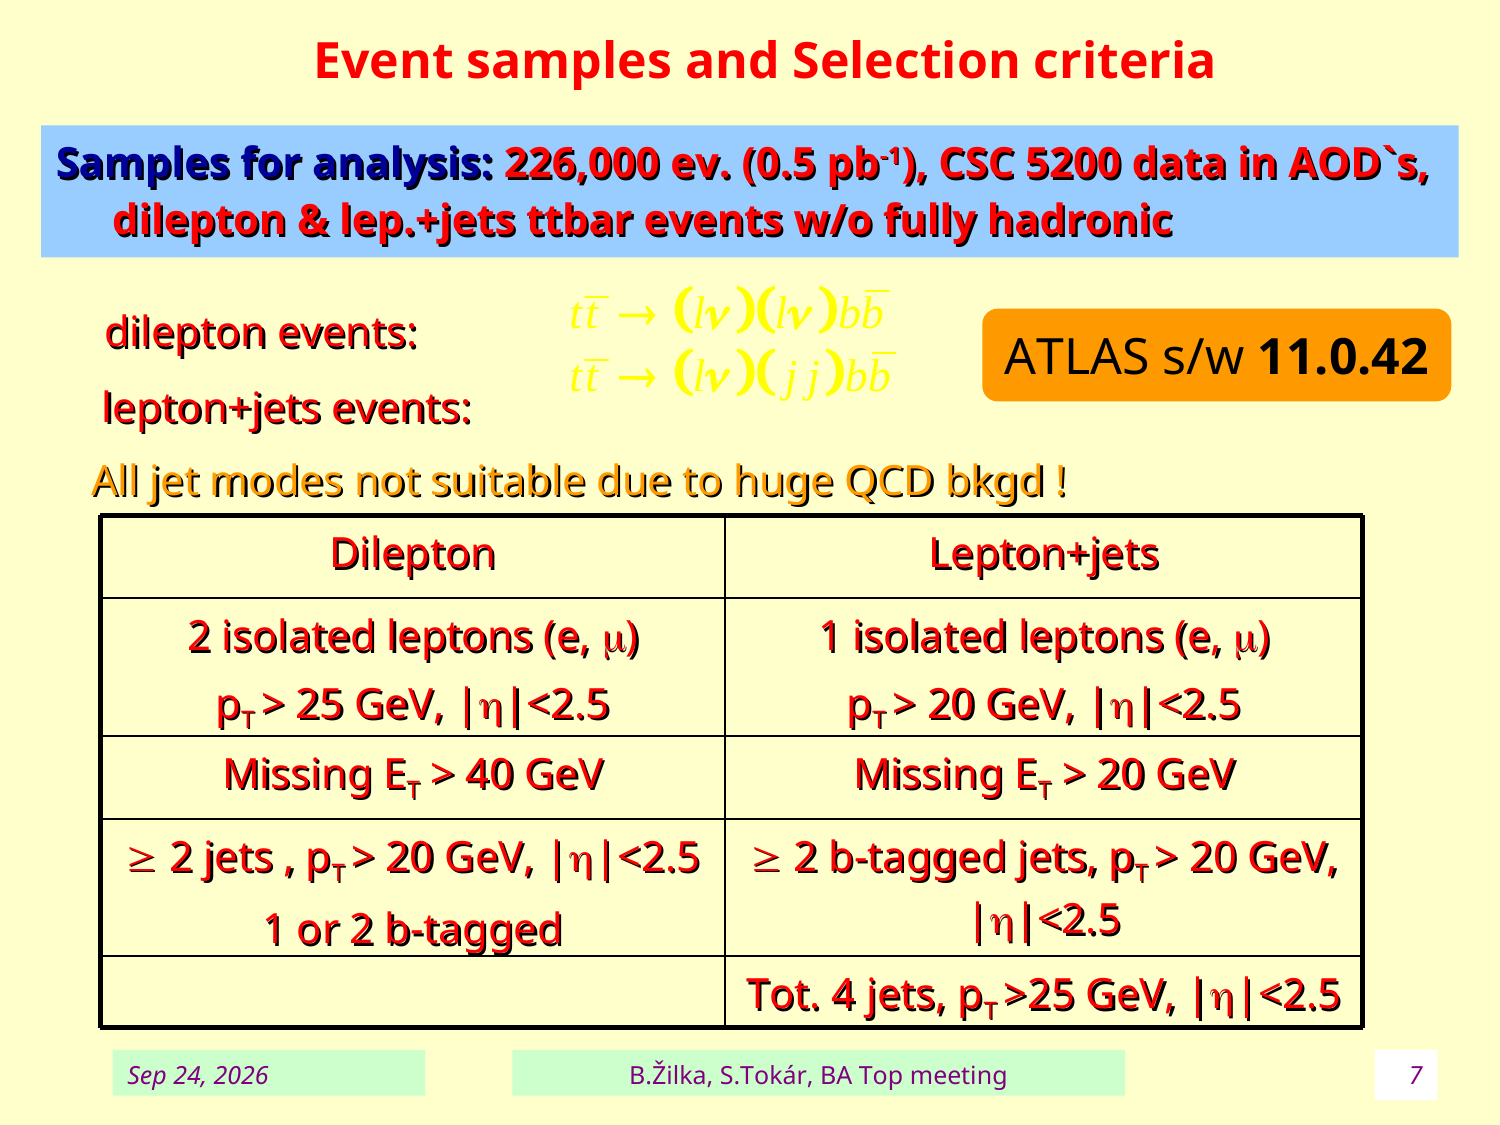

# Event samples and Selection criteria
Samples for analysis: 226,000 ev. (0.5 pb-1), CSC 5200 data in AOD`s, dilepton & lep.+jets ttbar events w/o fully hadronic
 dilepton events:
 lepton+jets events:
All jet modes not suitable due to huge QCD bkgd !
ATLAS s/w 11.0.42
Dilepton
Lepton+jets
2 isolated leptons (e, )
pT > 25 GeV, ||<2.5
1 isolated leptons (e, )
pT > 20 GeV, ||<2.5
Missing ET > 40 GeV
Missing ET > 20 GeV
 2 jets , pT > 20 GeV, ||<2.5
1 or 2 b-tagged
 2 b-tagged jets, pT > 20 GeV, ||<2.5
Tot. 4 jets, pT >25 GeV, ||<2.5
B.Žilka, S.Tokár, BA Top meeting
7